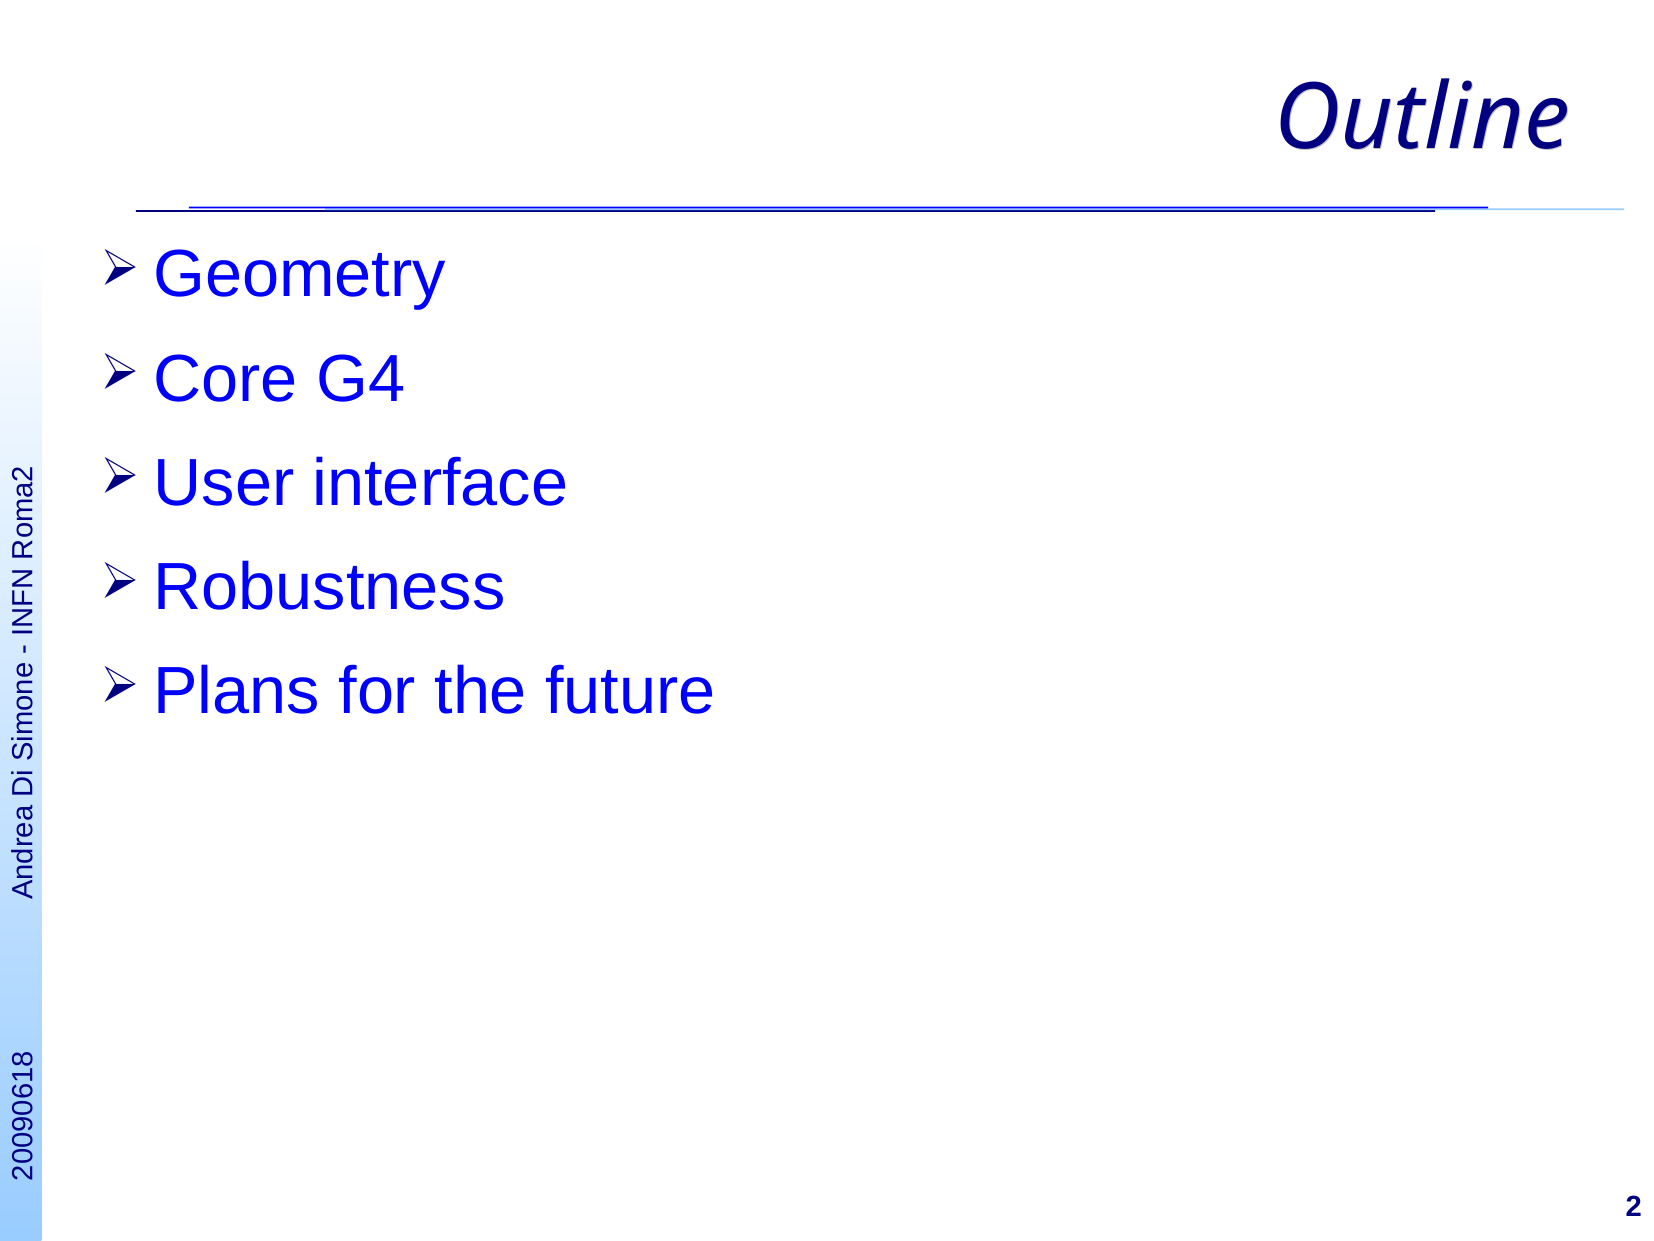

# Outline
Geometry
Core G4
User interface
Robustness
Plans for the future
Andrea Di Simone - INFN Roma2
20090618
2